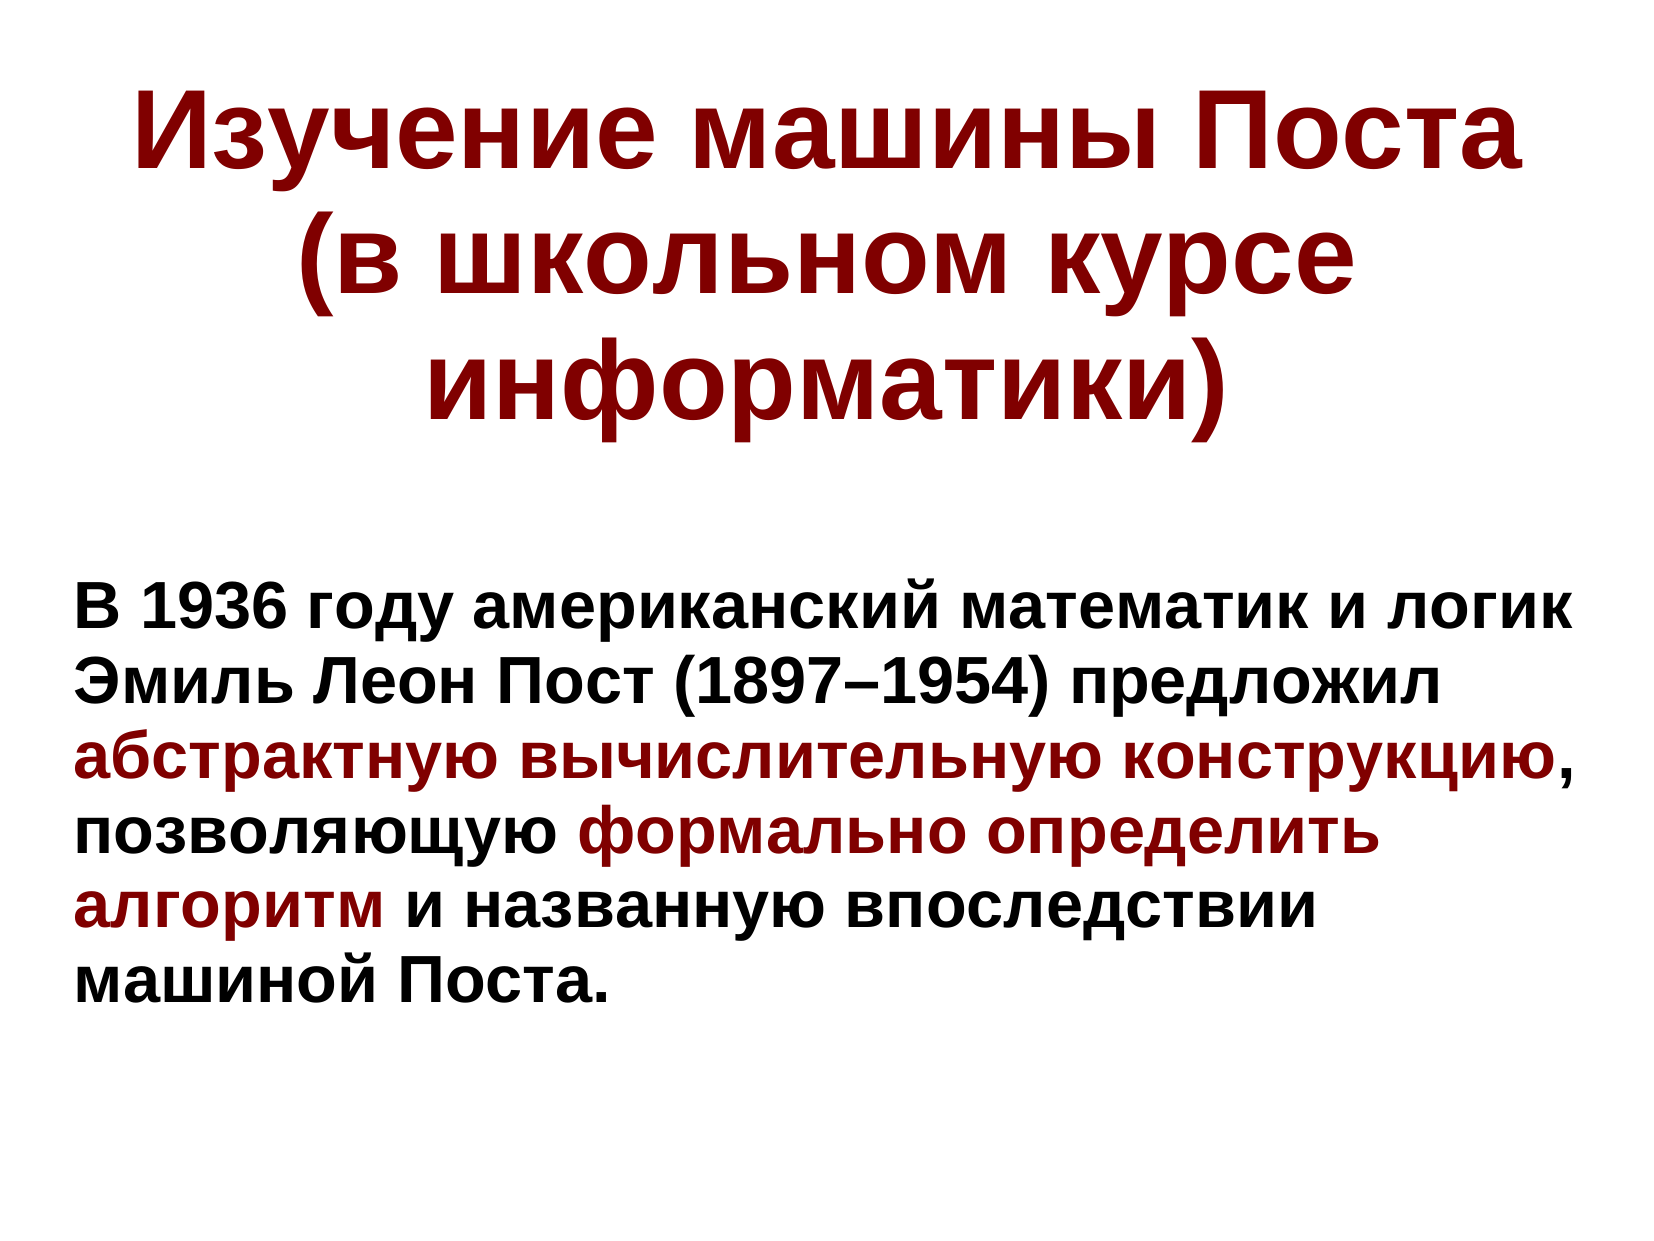

Изучение машины Поста
(в школьном курсе информатики)
В 1936 году американский математик и логик Эмиль Леон Пост (1897–1954) предложил абстрактную вычислительную конструкцию, позволяющую формально определить алгоритм и названную впоследствии машиной Поста.